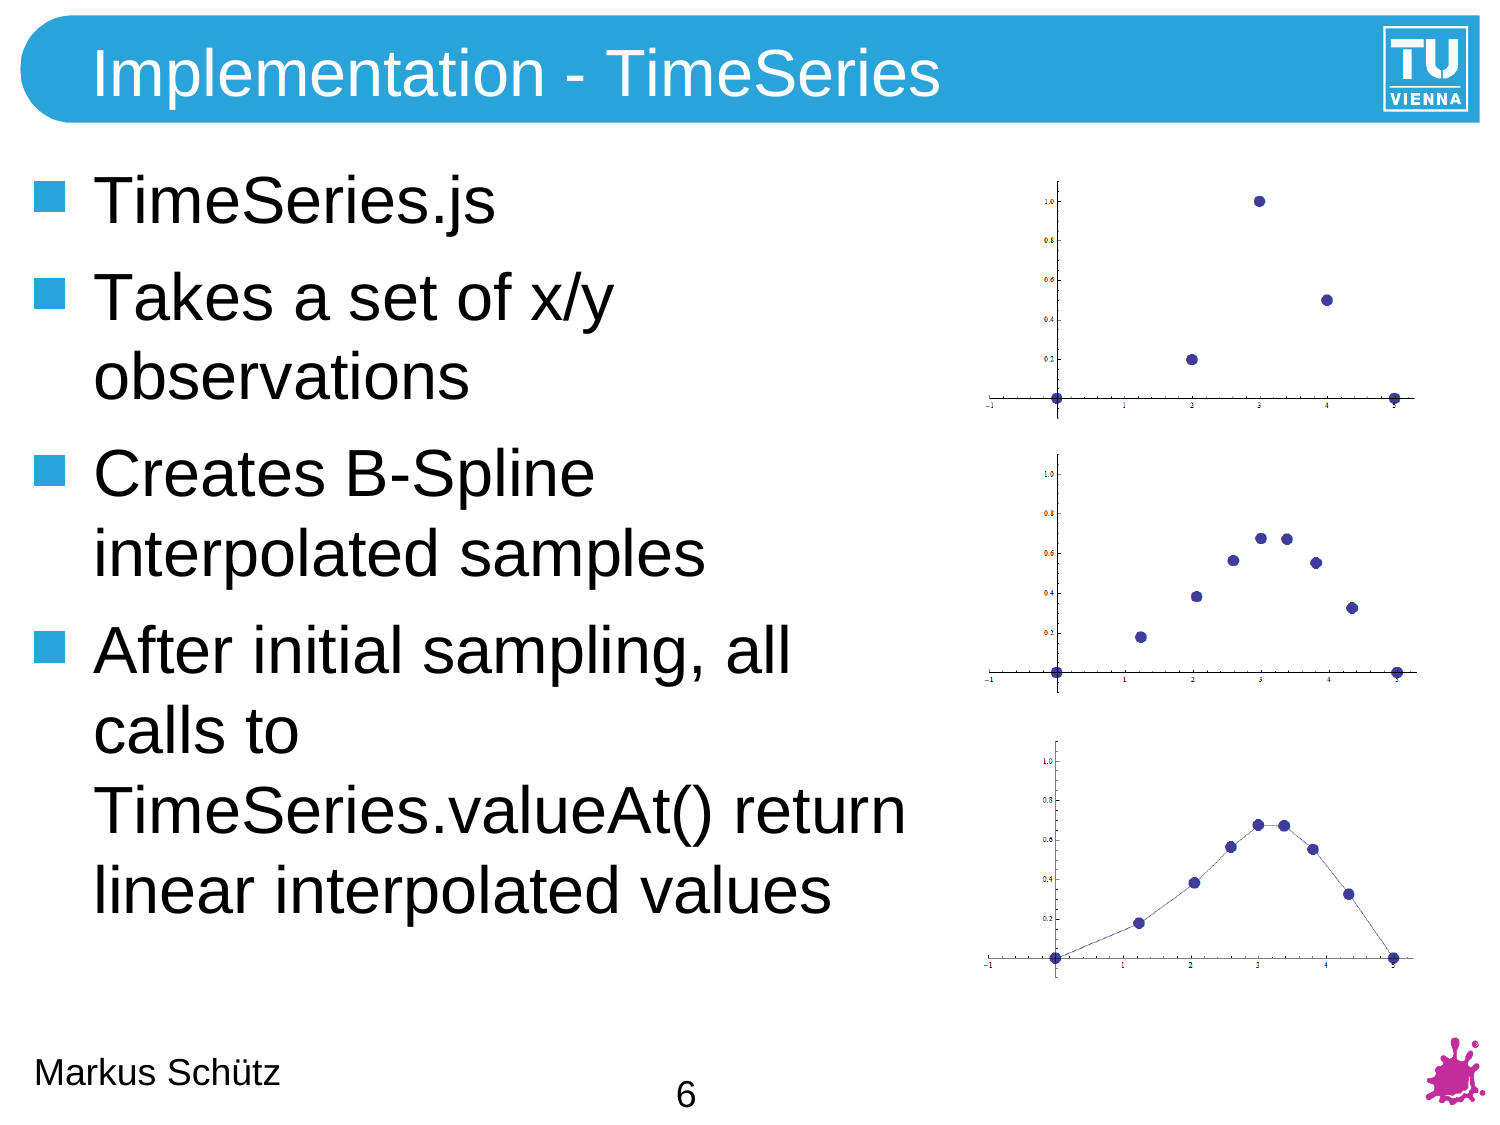

# Implementation - TimeSeries
TimeSeries.js
Takes a set of x/y observations
Creates B-Spline interpolated samples
After initial sampling, all calls to TimeSeries.valueAt() return linear interpolated values
6
Markus Schütz